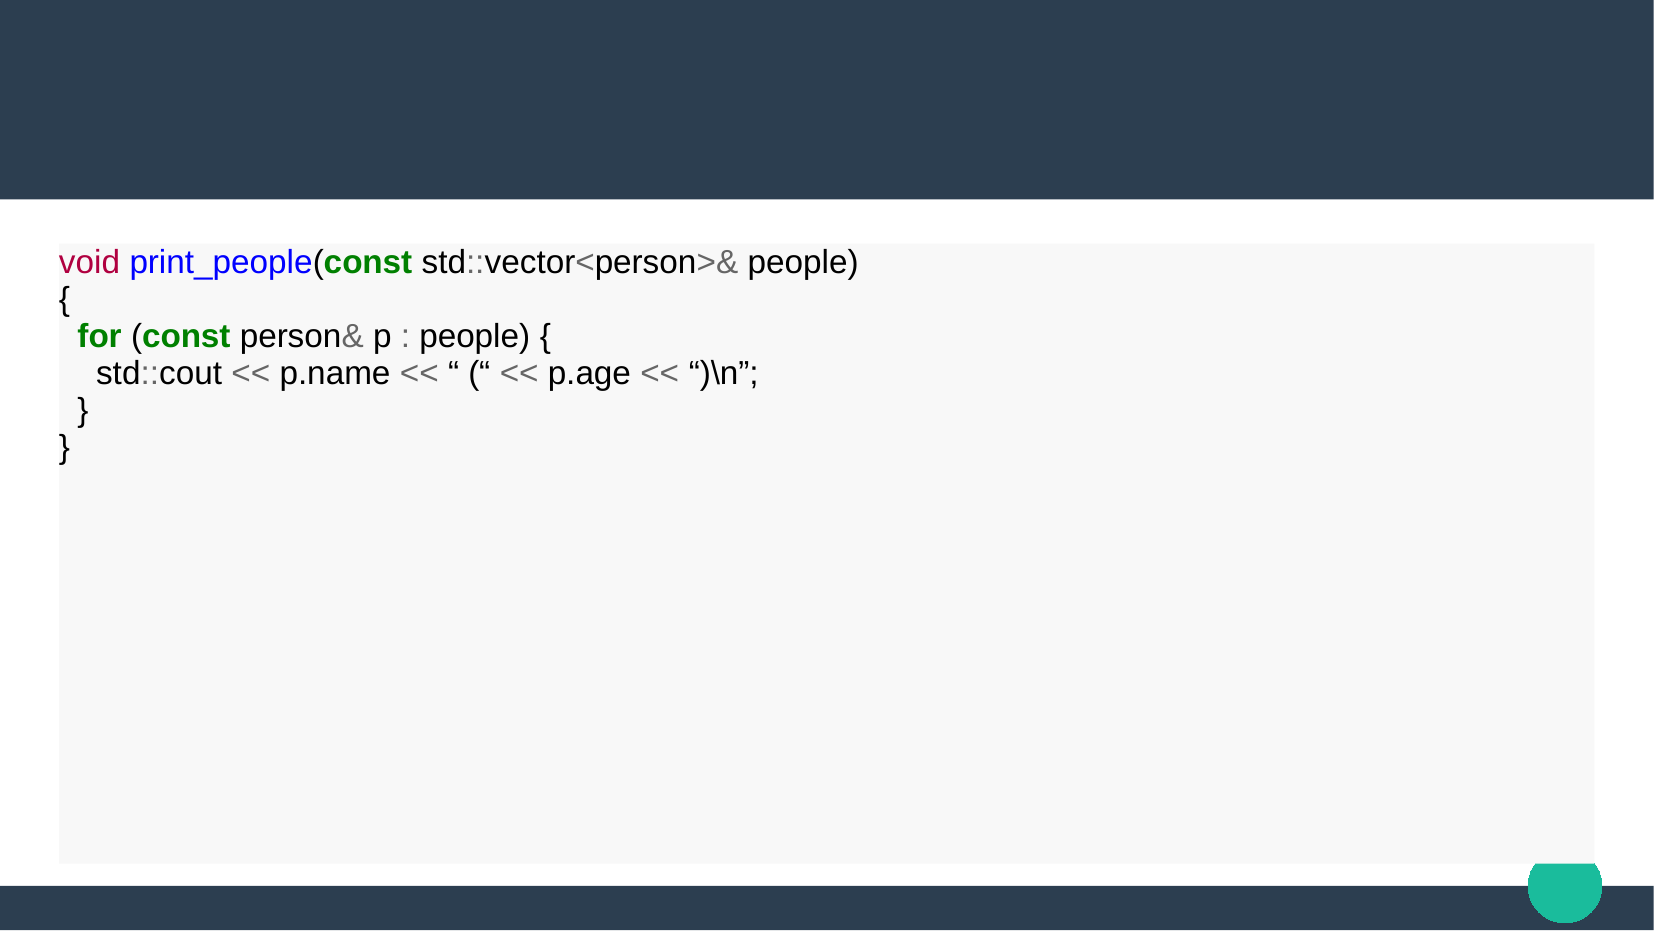

#
void print_people(const std::vector<person>& people)
{
 for (const person& p : people) {
 std::cout << p.name << “ (“ << p.age << “)\n”;
 }
}